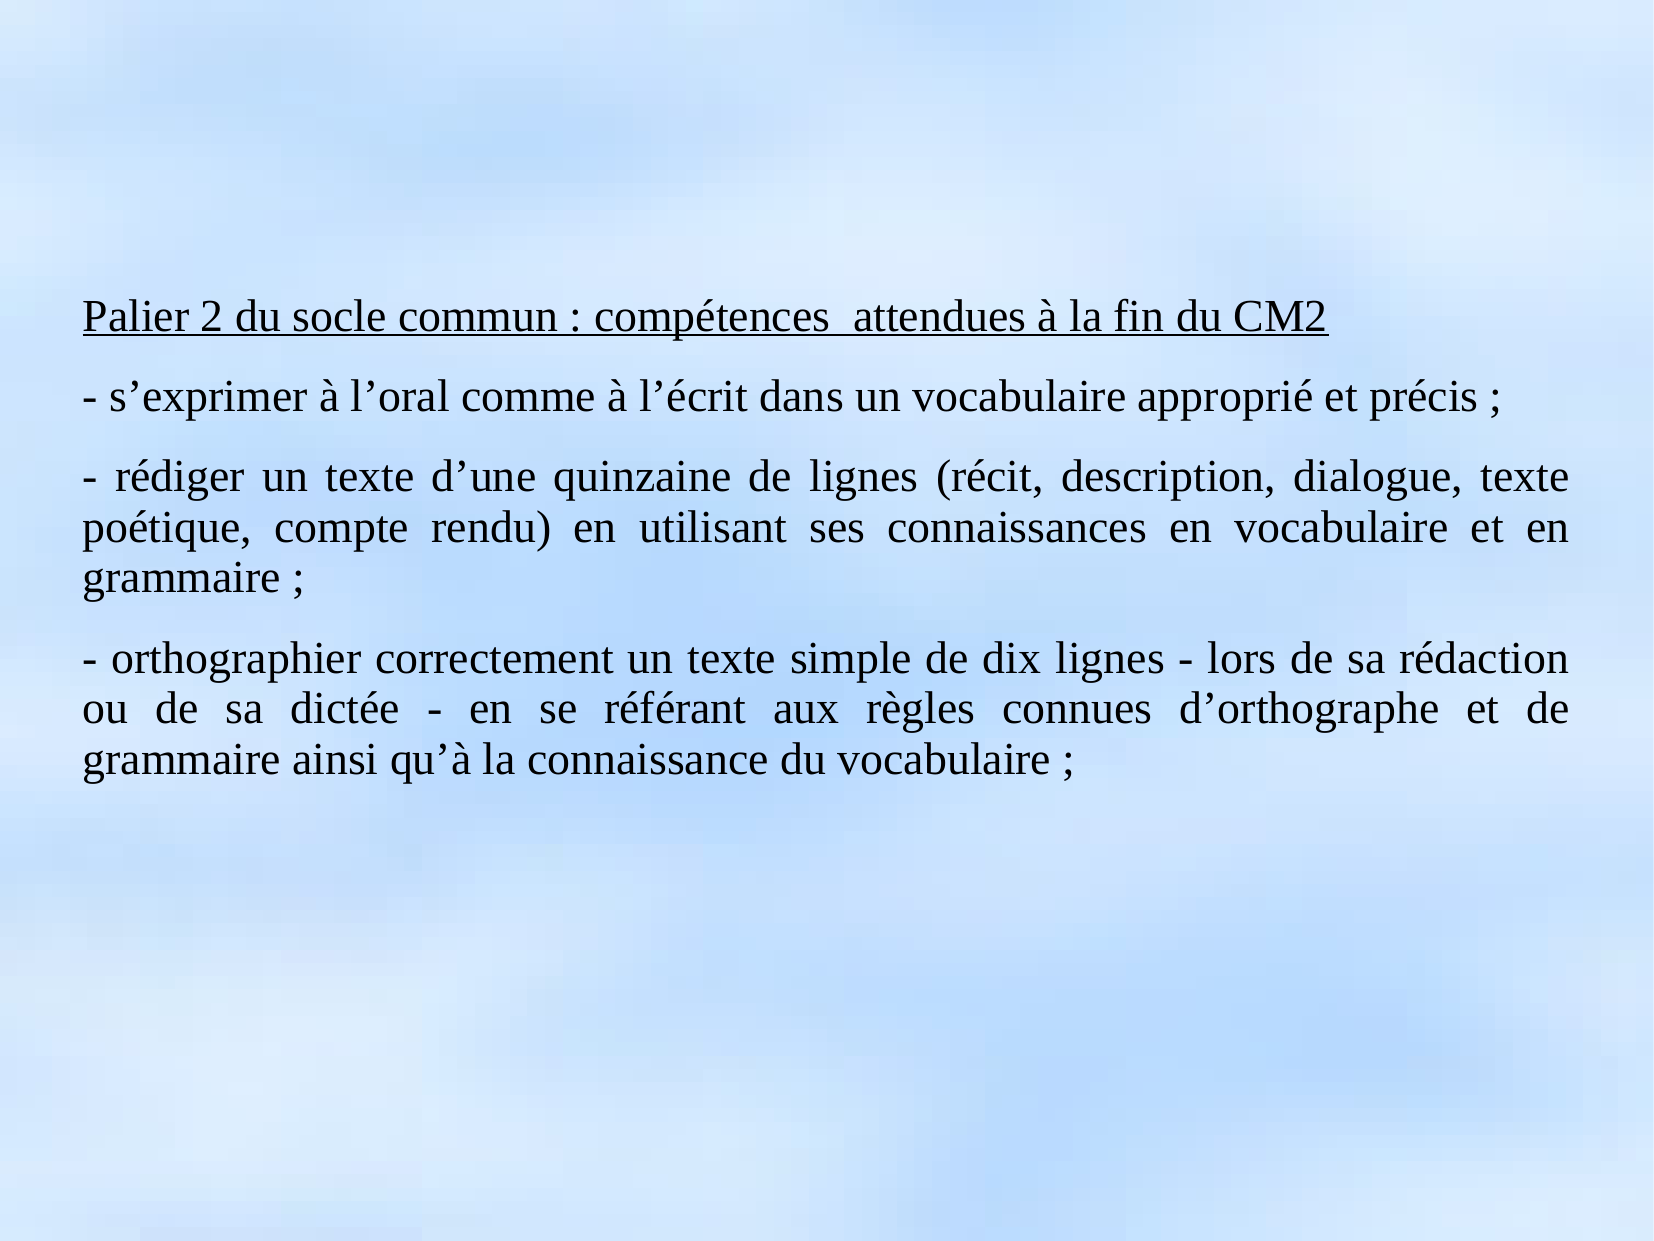

# Palier 2 du socle commun : compétences attendues à la fin du CM2
- s’exprimer à l’oral comme à l’écrit dans un vocabulaire approprié et précis ;
- rédiger un texte d’une quinzaine de lignes (récit, description, dialogue, texte poétique, compte rendu) en utilisant ses connaissances en vocabulaire et en grammaire ;
- orthographier correctement un texte simple de dix lignes - lors de sa rédaction ou de sa dictée - en se référant aux règles connues d’orthographe et de grammaire ainsi qu’à la connaissance du vocabulaire ;